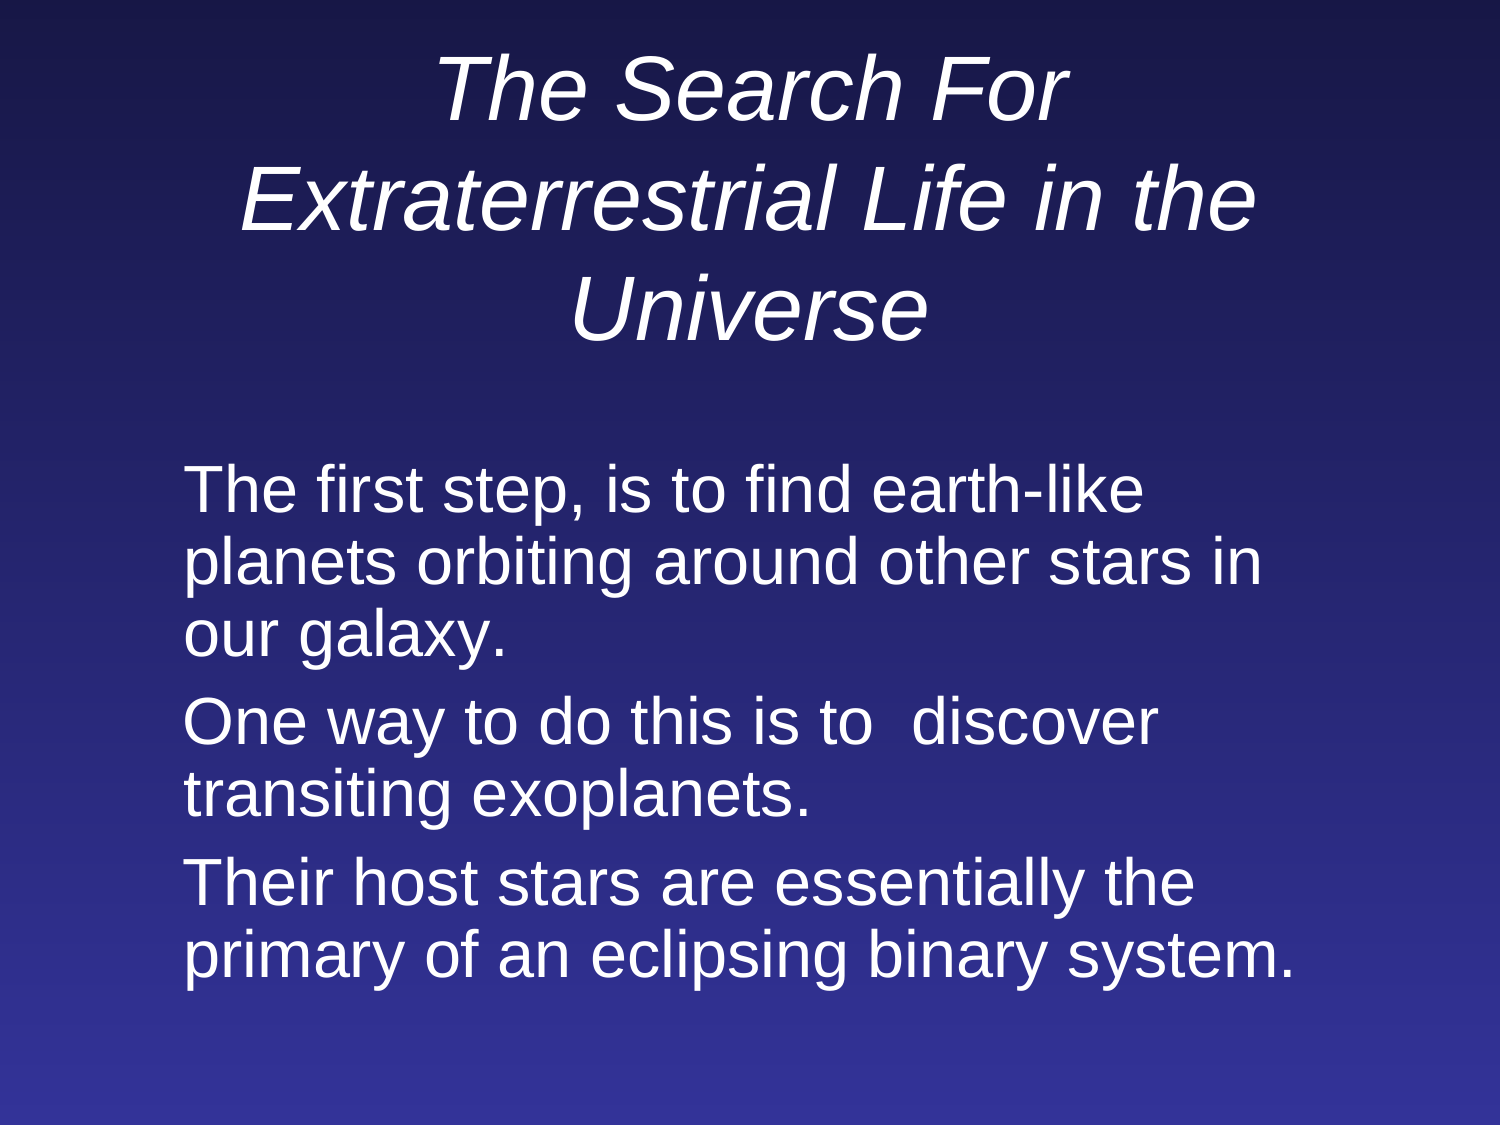

# The Search For Extraterrestrial Life in the Universe
	The first step, is to find earth-like planets orbiting around other stars in our galaxy.
 One way to do this is to discover transiting exoplanets.
 Their host stars are essentially the primary of an eclipsing binary system.